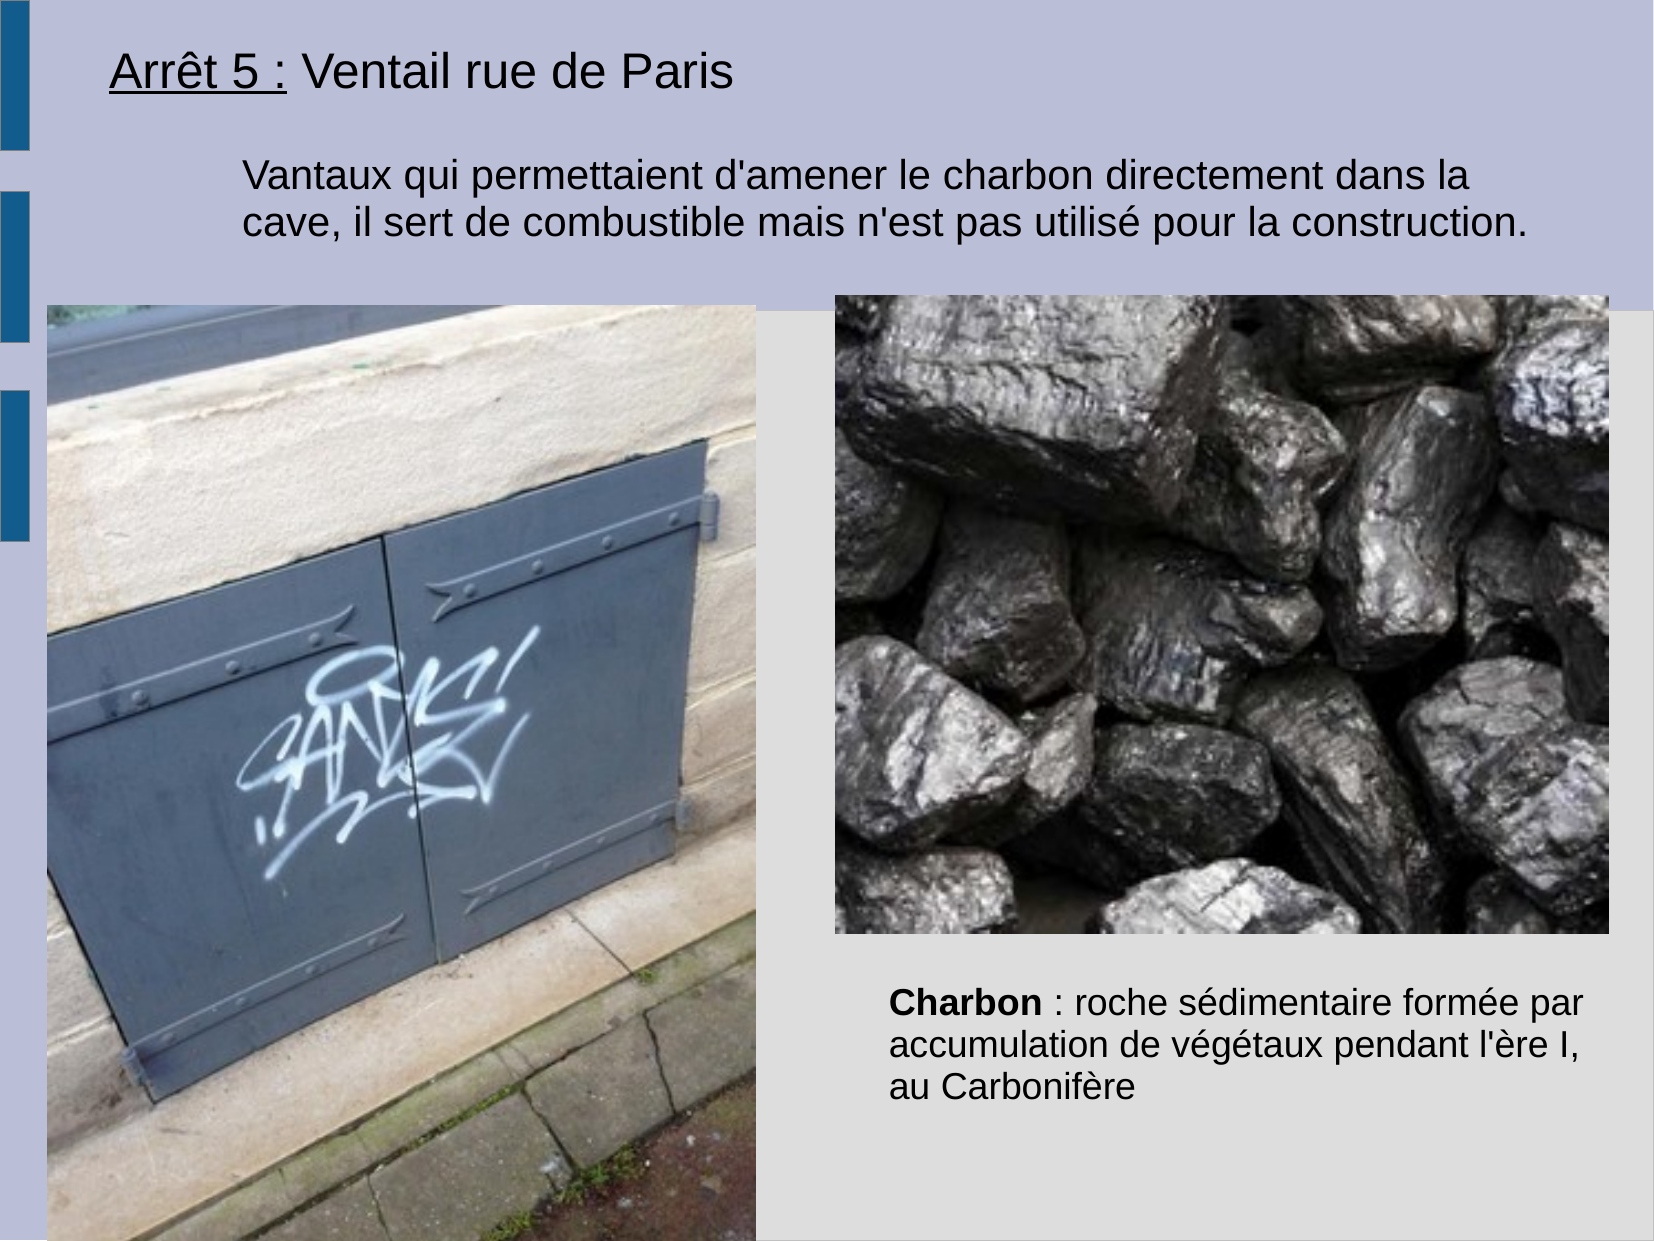

Arrêt 5 : Ventail rue de Paris
Vantaux qui permettaient d'amener le charbon directement dans la cave, il sert de combustible mais n'est pas utilisé pour la construction.
Charbon : roche sédimentaire formée par accumulation de végétaux pendant l'ère I, au Carbonifère